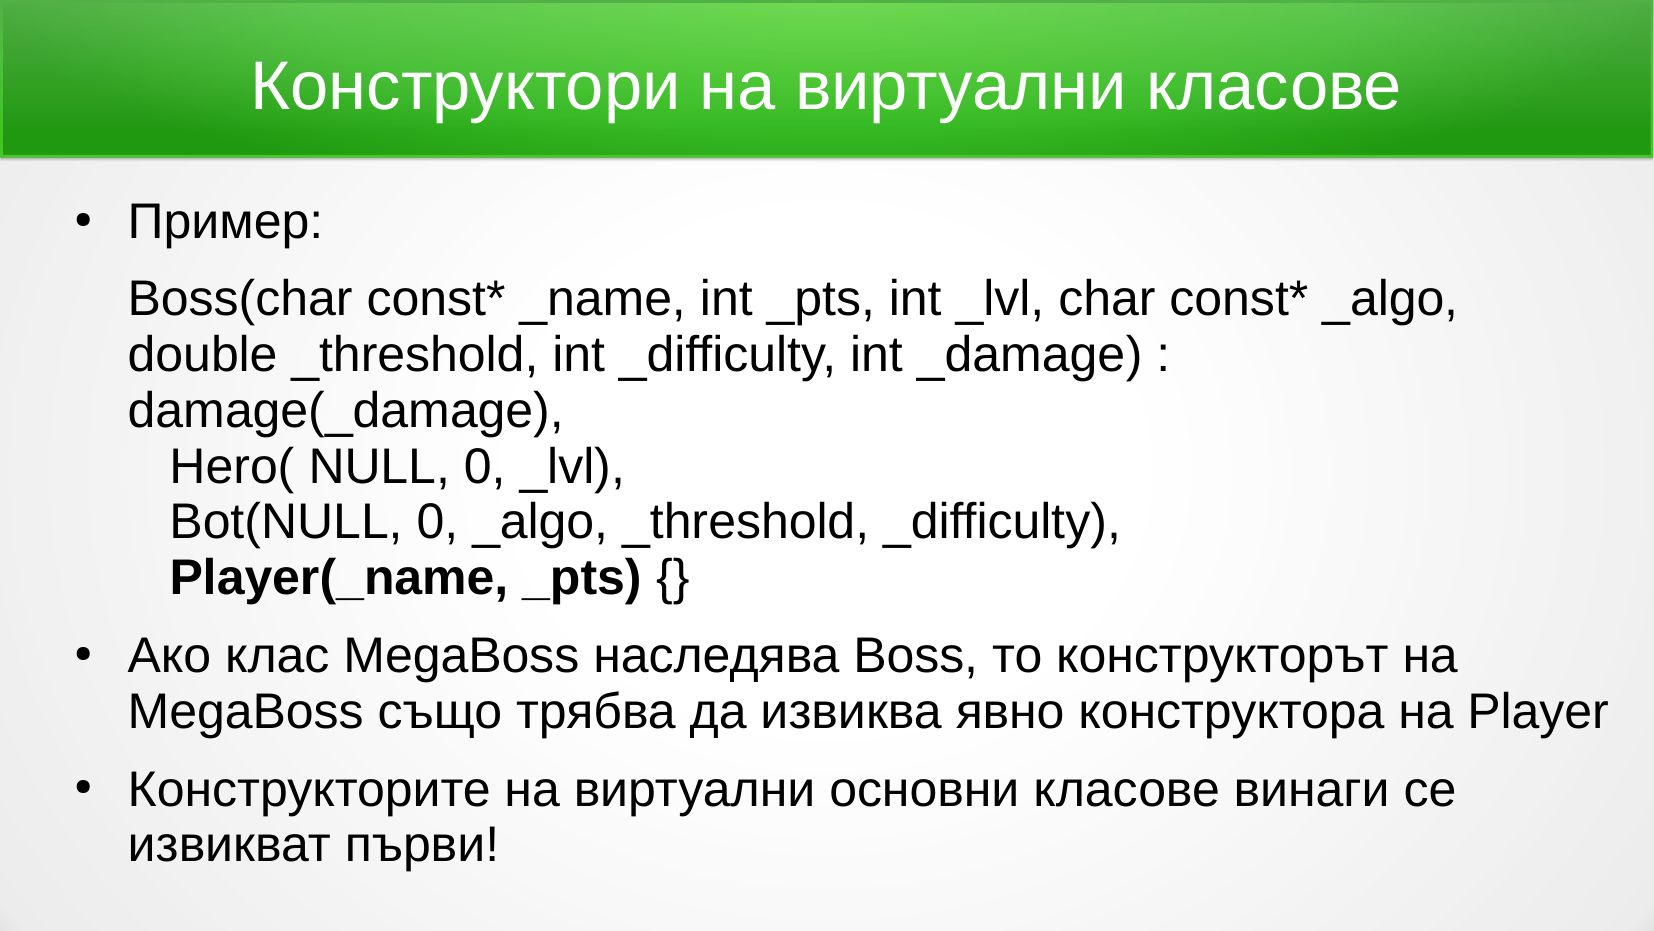

# Конструктори на виртуални класове
Пример:
Boss(char const* _name, int _pts, int _lvl, char const* _algo, double _threshold, int _difficulty, int _damage) : damage(_damage),
 Hero( NULL, 0, _lvl),
 Bot(NULL, 0, _algo, _threshold, _difficulty),
 Player(_name, _pts) {}
Ако клас MegaBoss наследява Boss, то конструкторът на MegaBoss също трябва да извиква явно конструктора на Player
Конструкторите на виртуални основни класове винаги се извикват първи!